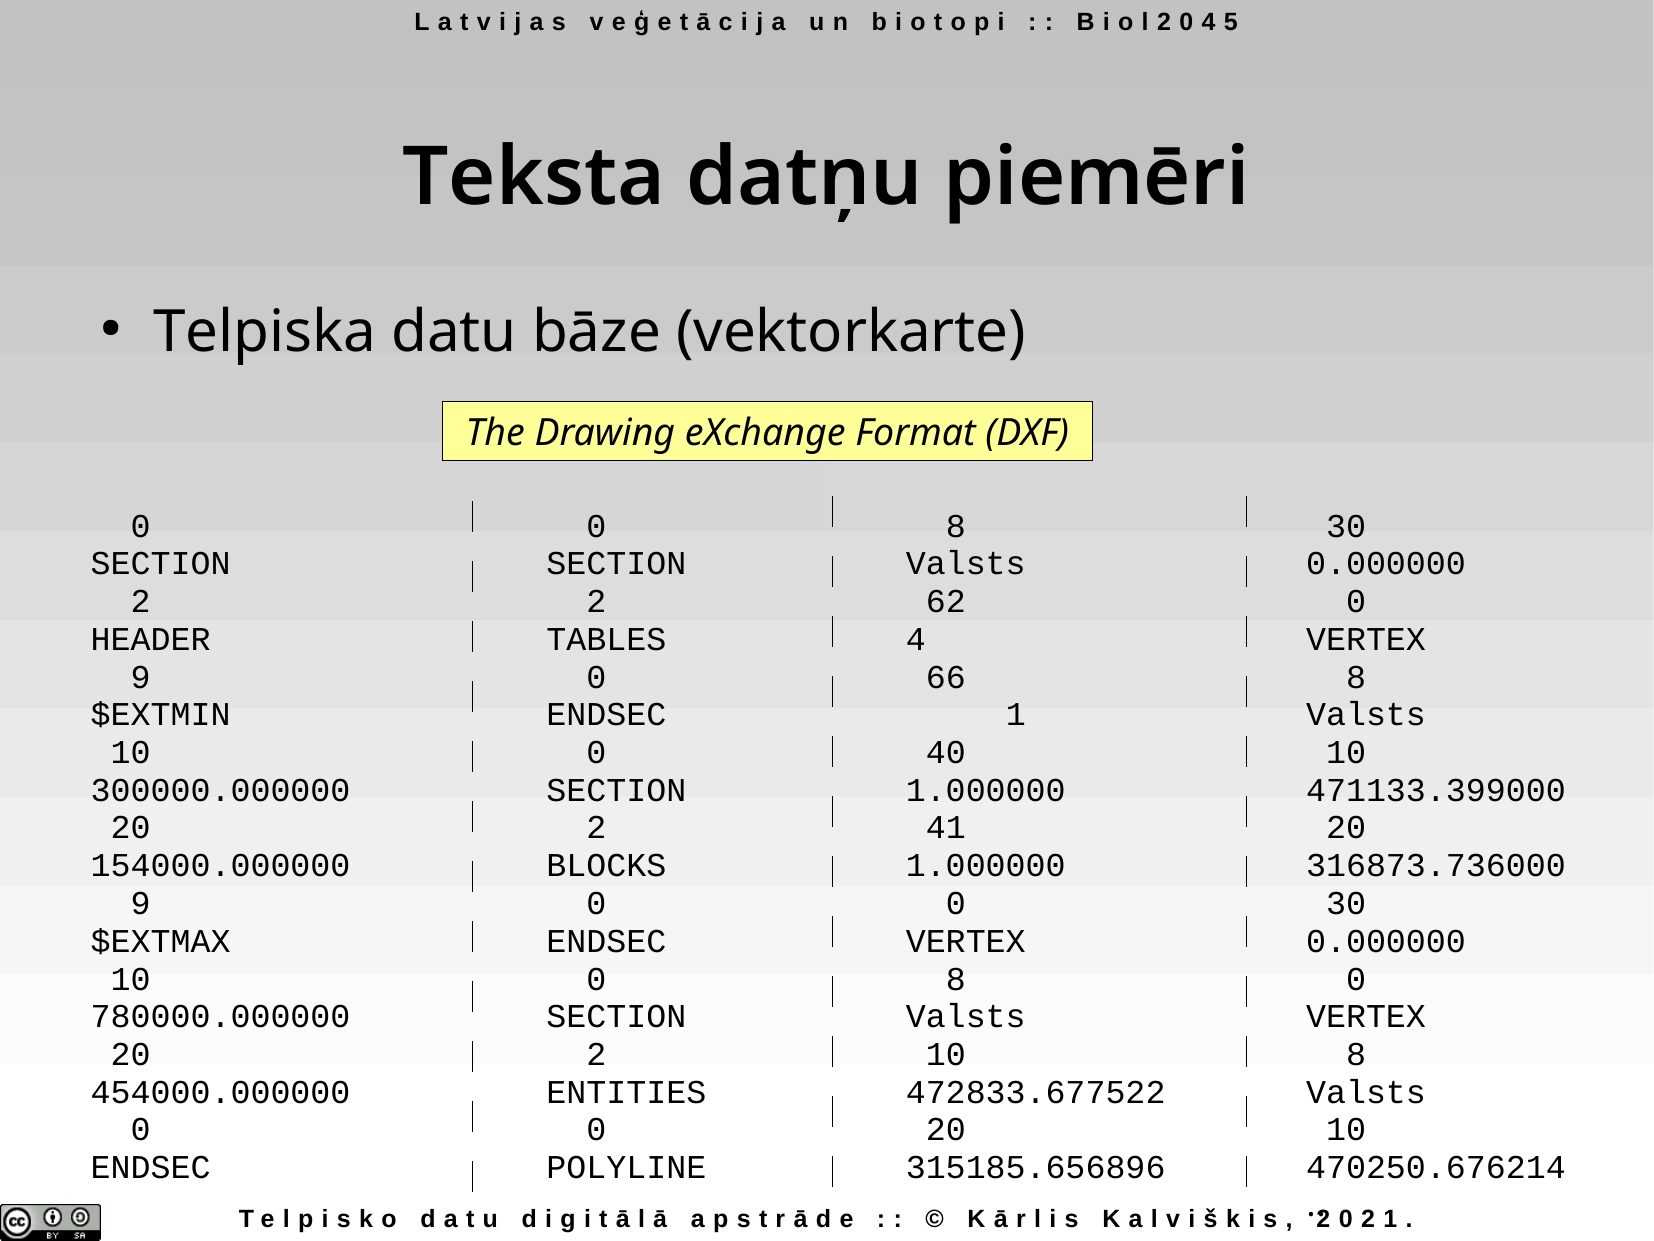

# Teksta datņu piemēri
Telpiska datu bāze (vektorkarte)
The Drawing eXchange Format (DXF)
 0
SECTION
 2
HEADER
 9
$EXTMIN
 10
300000.000000
 20
154000.000000
 9
$EXTMAX
 10
780000.000000
 20
454000.000000
 0
ENDSEC
 0
SECTION
 2
TABLES
 0
ENDSEC
 0
SECTION
 2
BLOCKS
 0
ENDSEC
 0
SECTION
 2
ENTITIES
 0
POLYLINE
 8
Valsts
 62
4
 66
 1
 40
1.000000
 41
1.000000
 0
VERTEX
 8
Valsts
 10
472833.677522
 20
315185.656896
 30
0.000000
 0
VERTEX
 8
Valsts
 10
471133.399000
 20
316873.736000
 30
0.000000
 0
VERTEX
 8
Valsts
 10
470250.676214
‥